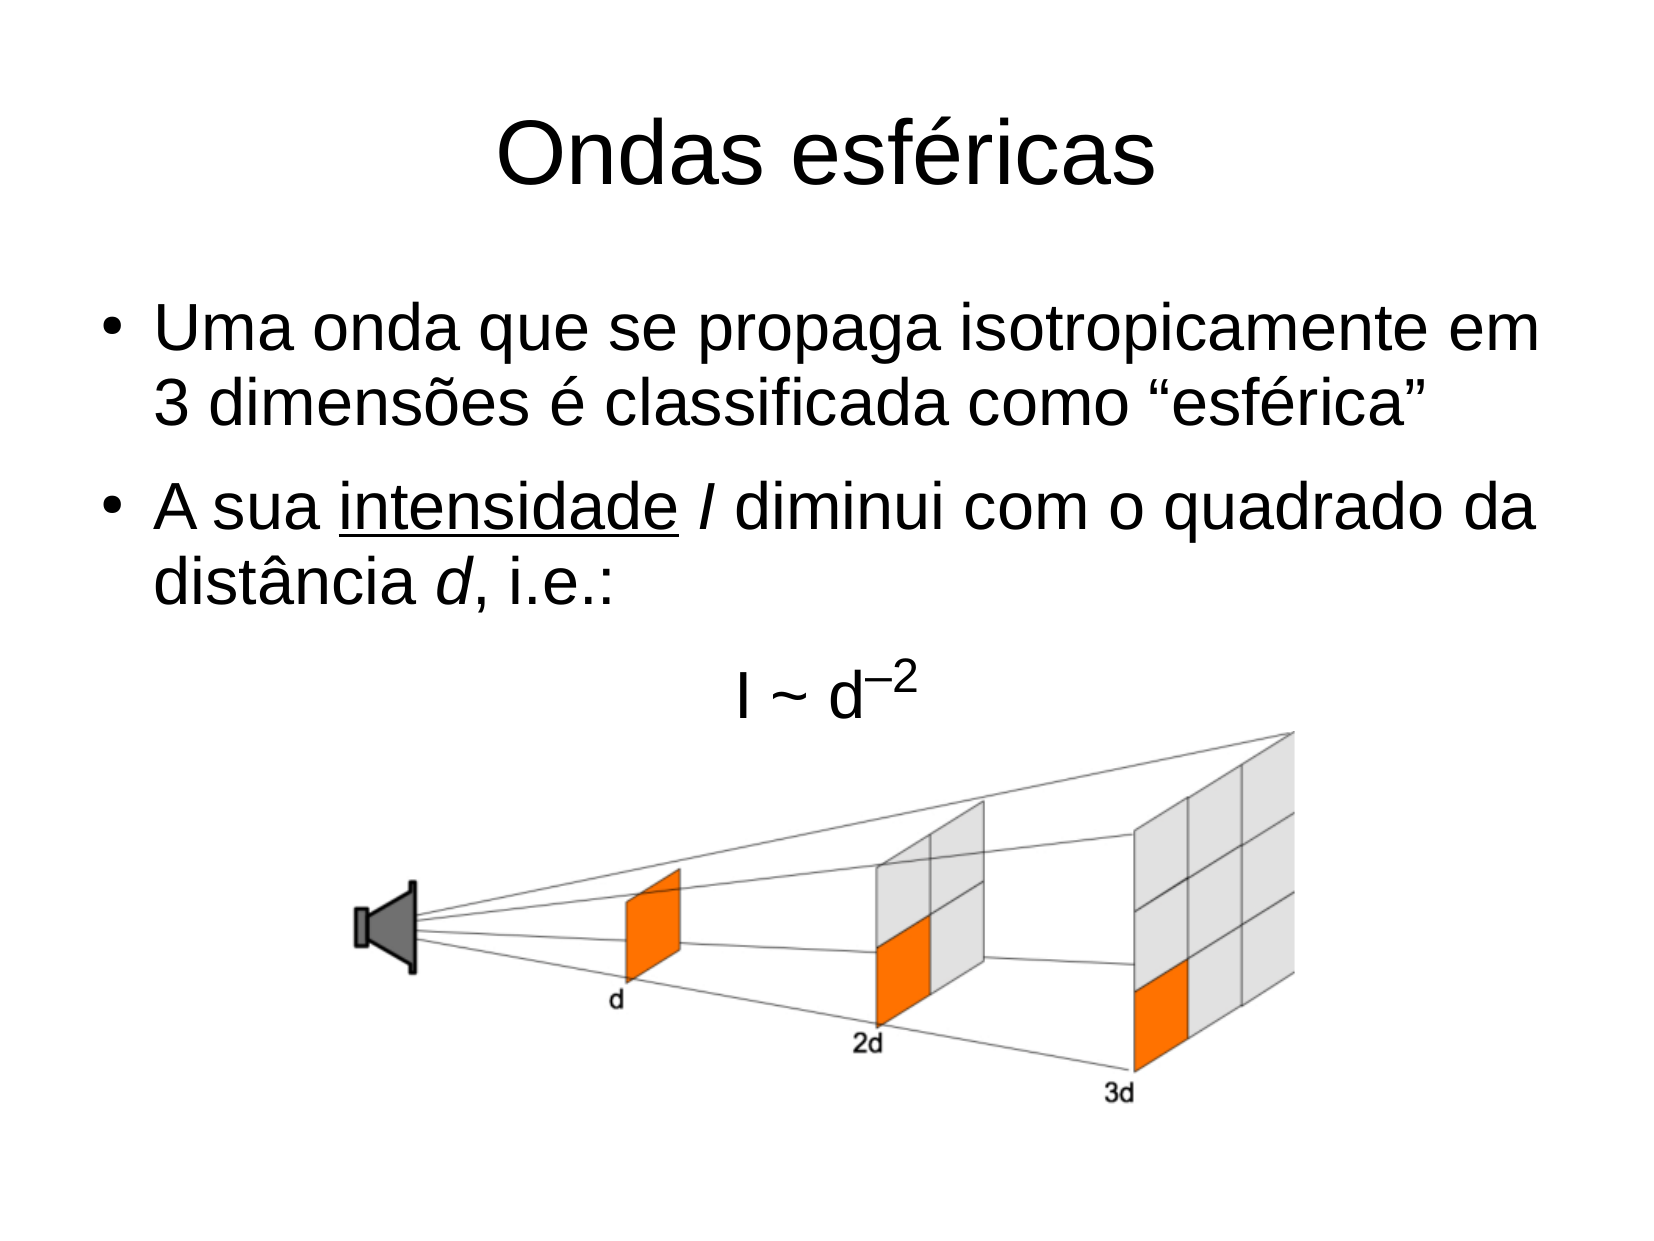

# Ondas esféricas
Uma onda que se propaga isotropicamente em 3 dimensões é classificada como “esférica”
A sua intensidade I diminui com o quadrado da distância d, i.e.:
I ~ d–2